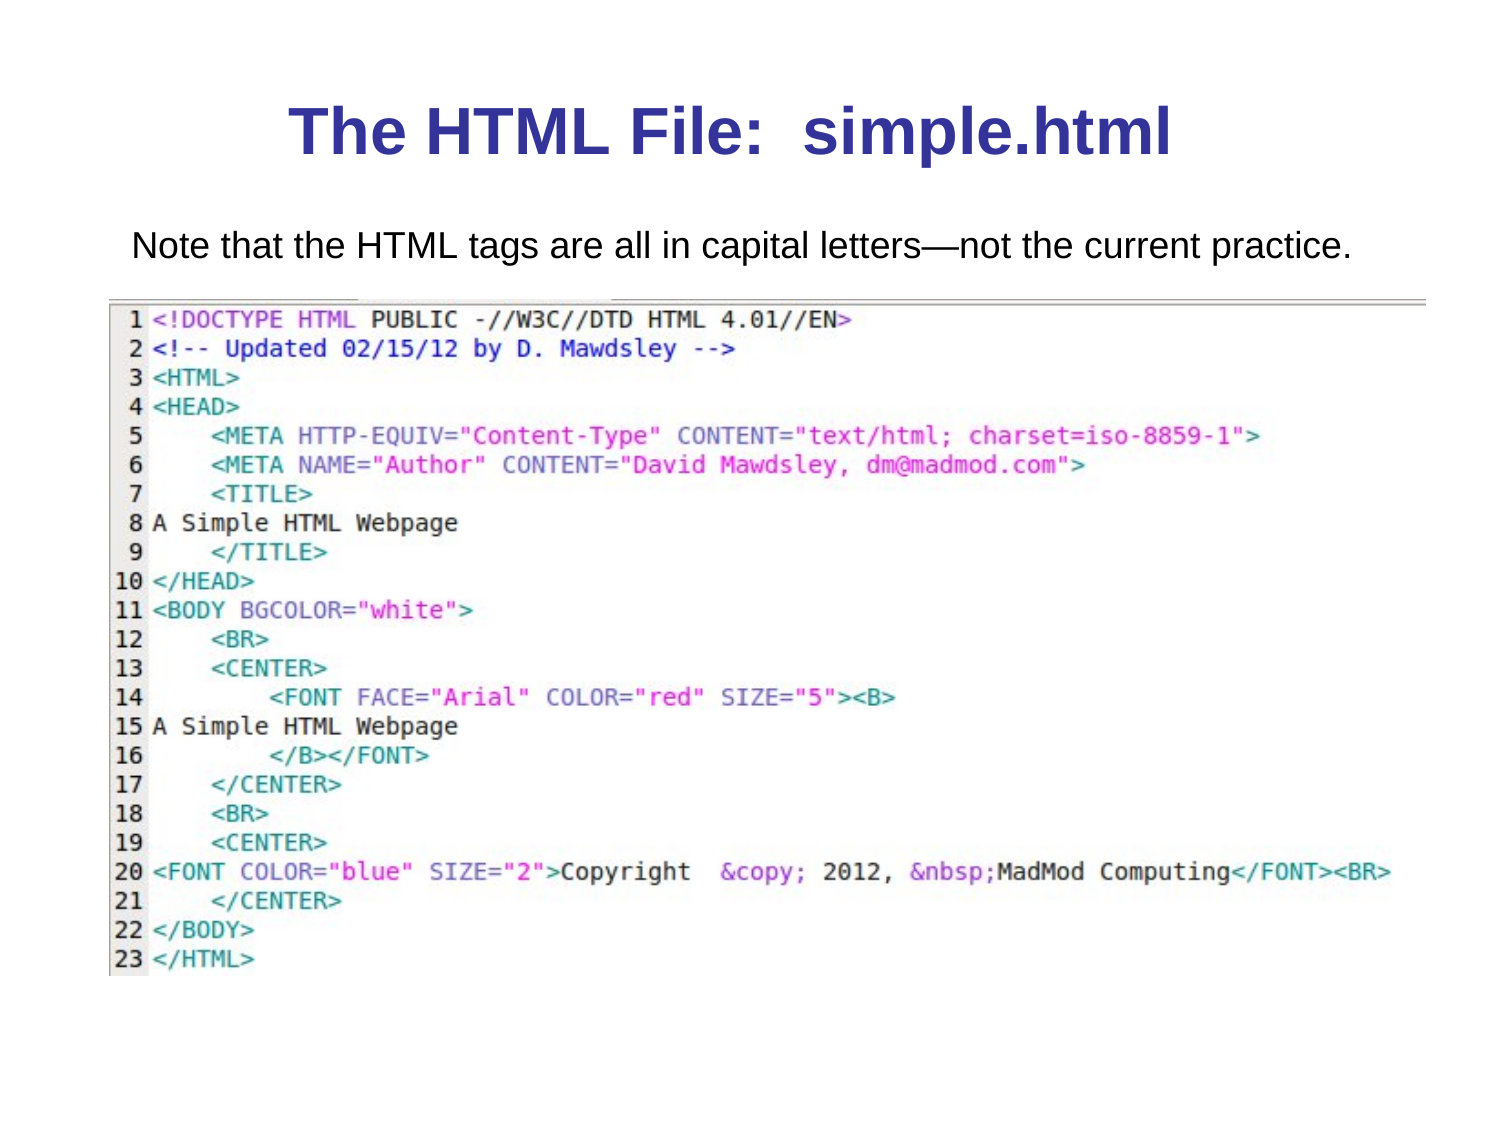

# The HTML File: simple.html
Note that the HTML tags are all in capital letters—not the current practice.